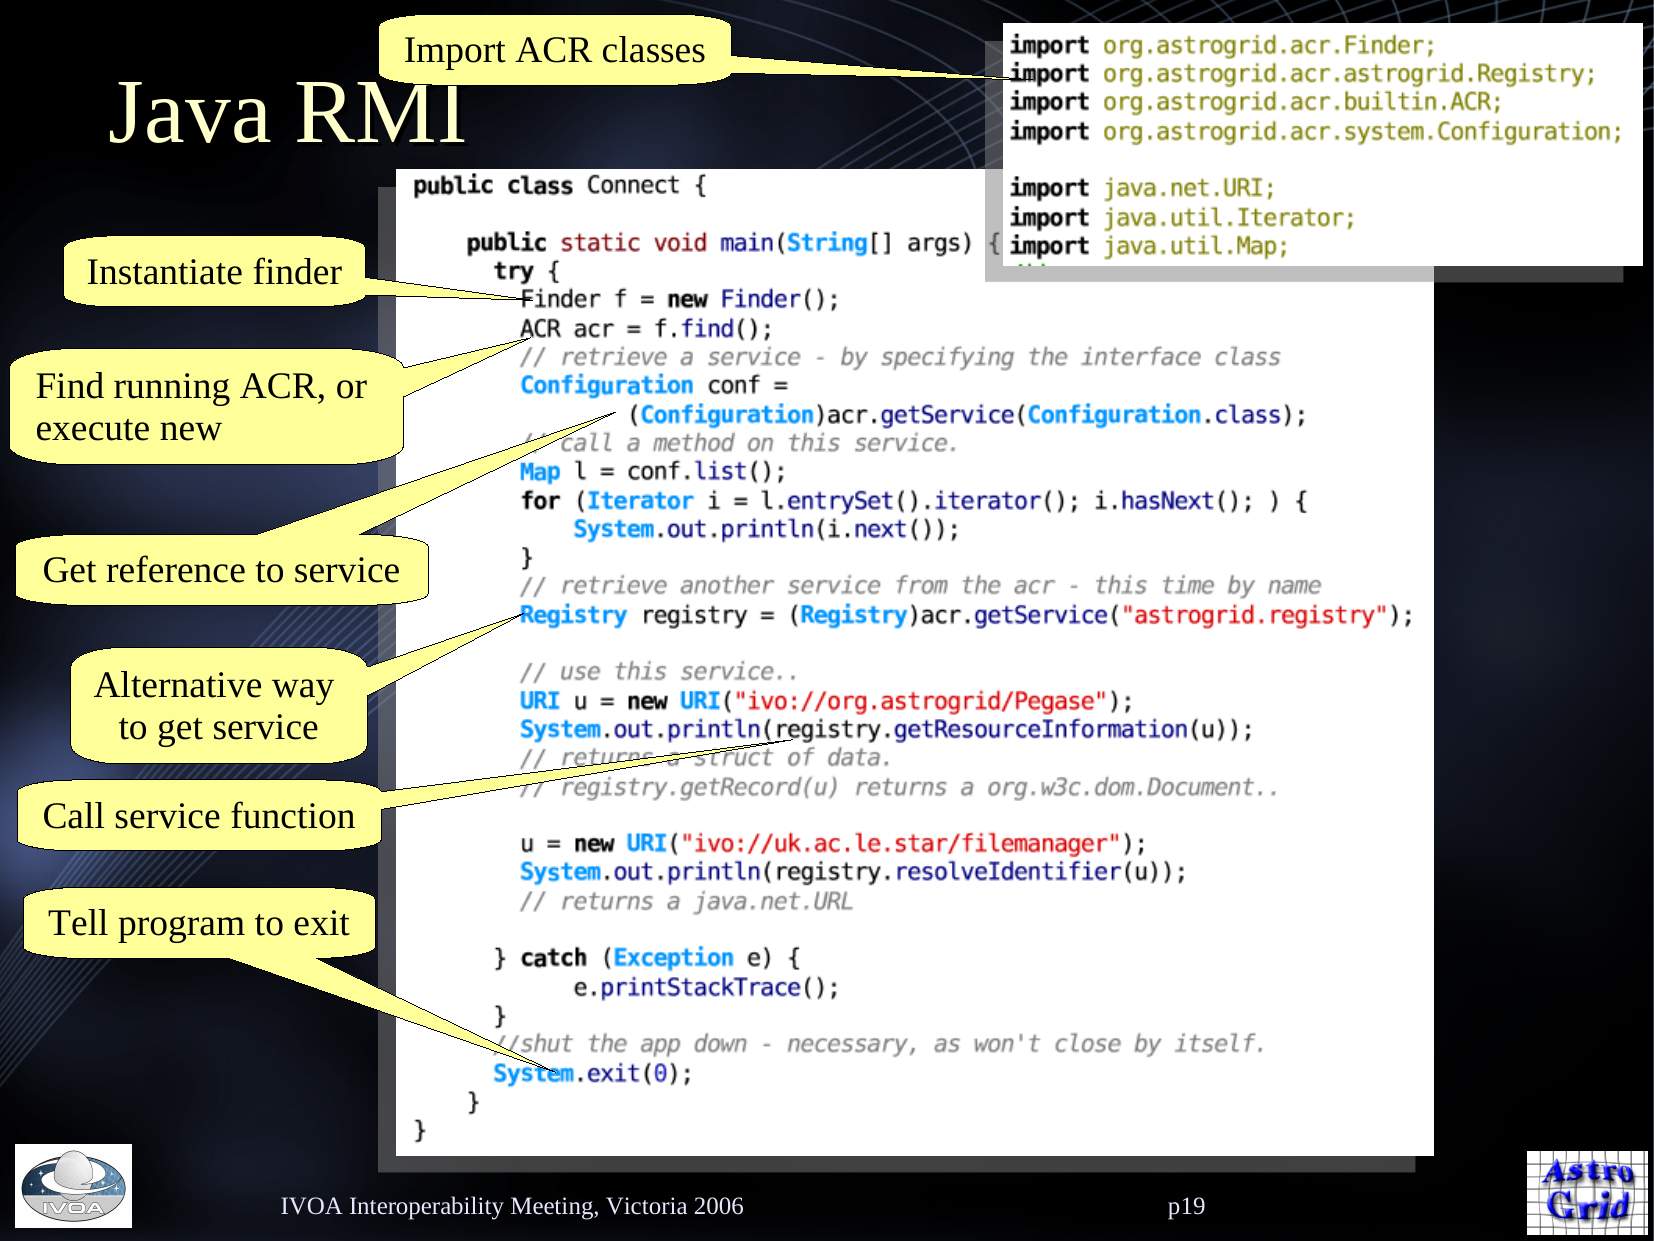

Import ACR classes
# Java RMI
Instantiate finder
Find running ACR, or
execute new
Get reference to service
Alternative way
to get service
Call service function
Tell program to exit